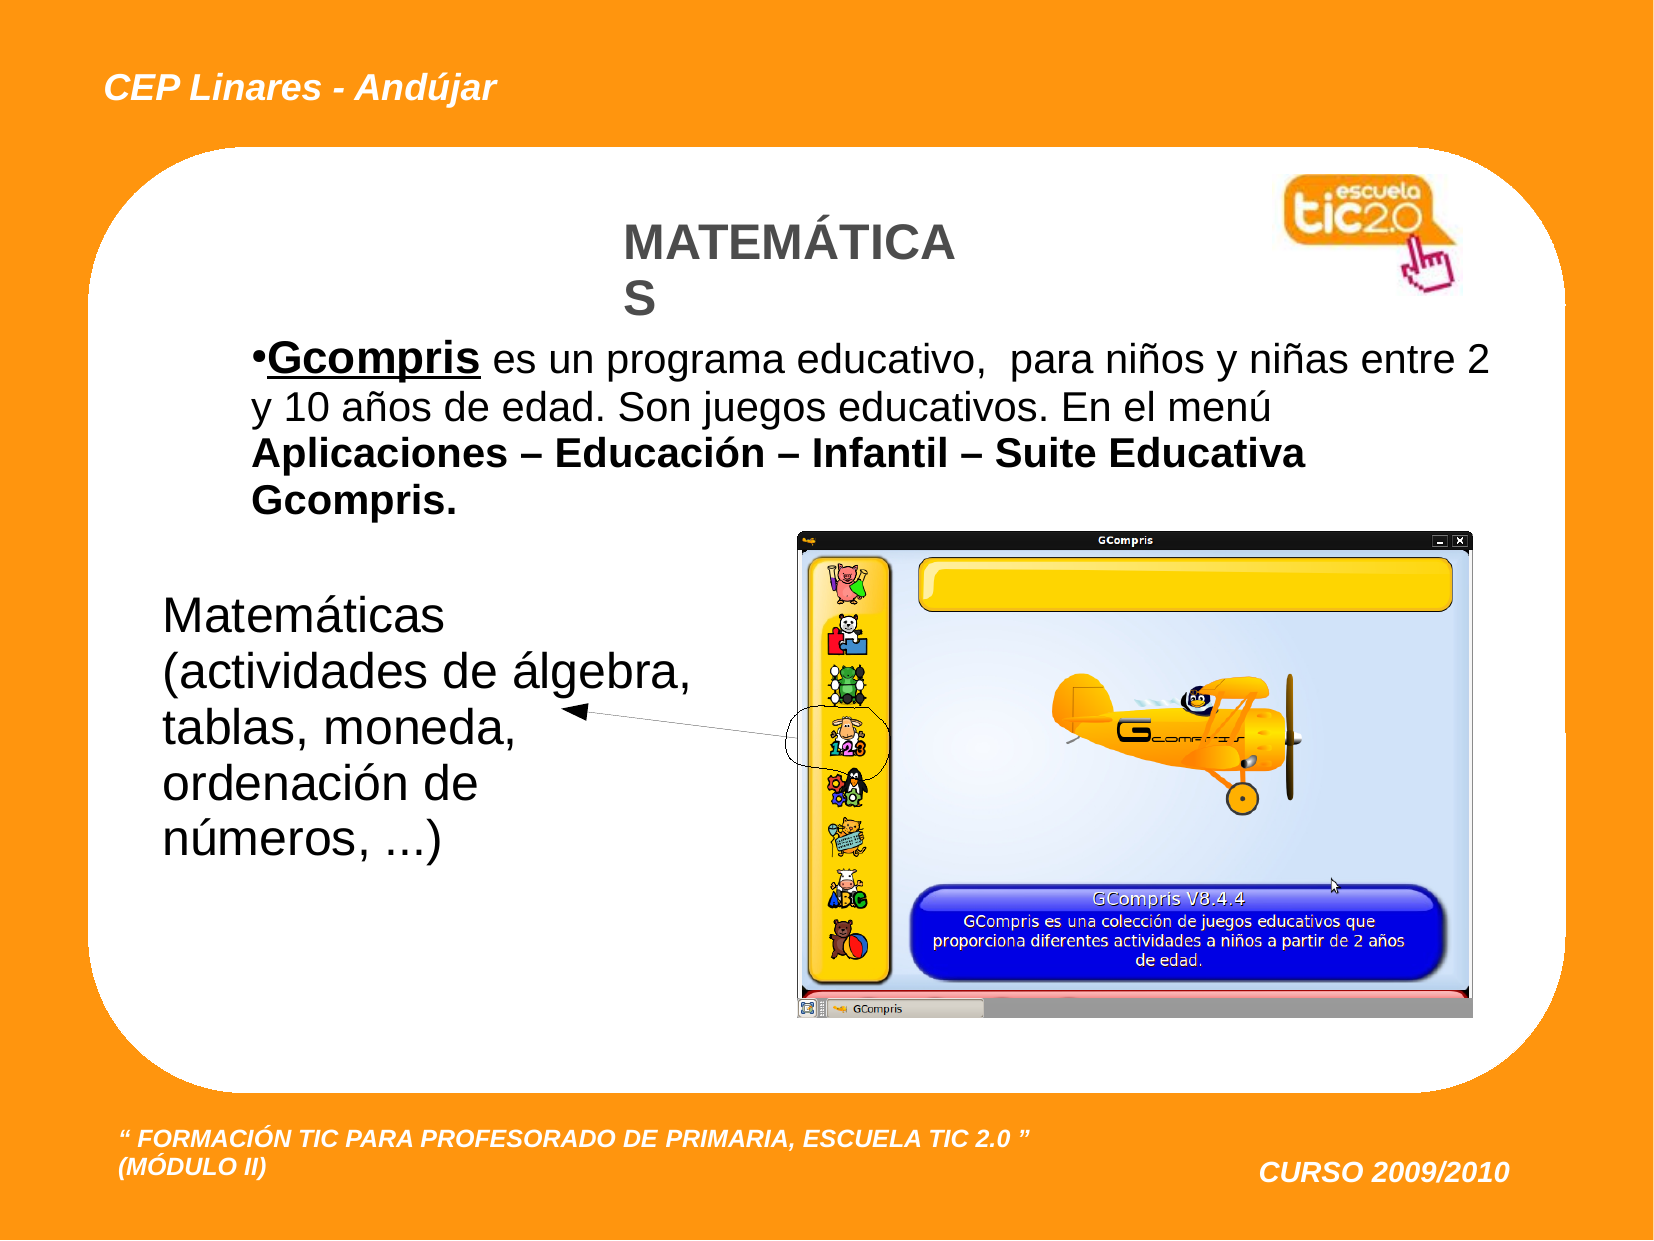

MATEMÁTICAS
Gcompris es un programa educativo, para niños y niñas entre 2 y 10 años de edad. Son juegos educativos. En el menú Aplicaciones – Educación – Infantil – Suite Educativa Gcompris.
Matemáticas (actividades de álgebra, tablas, moneda, ordenación de números, ...)